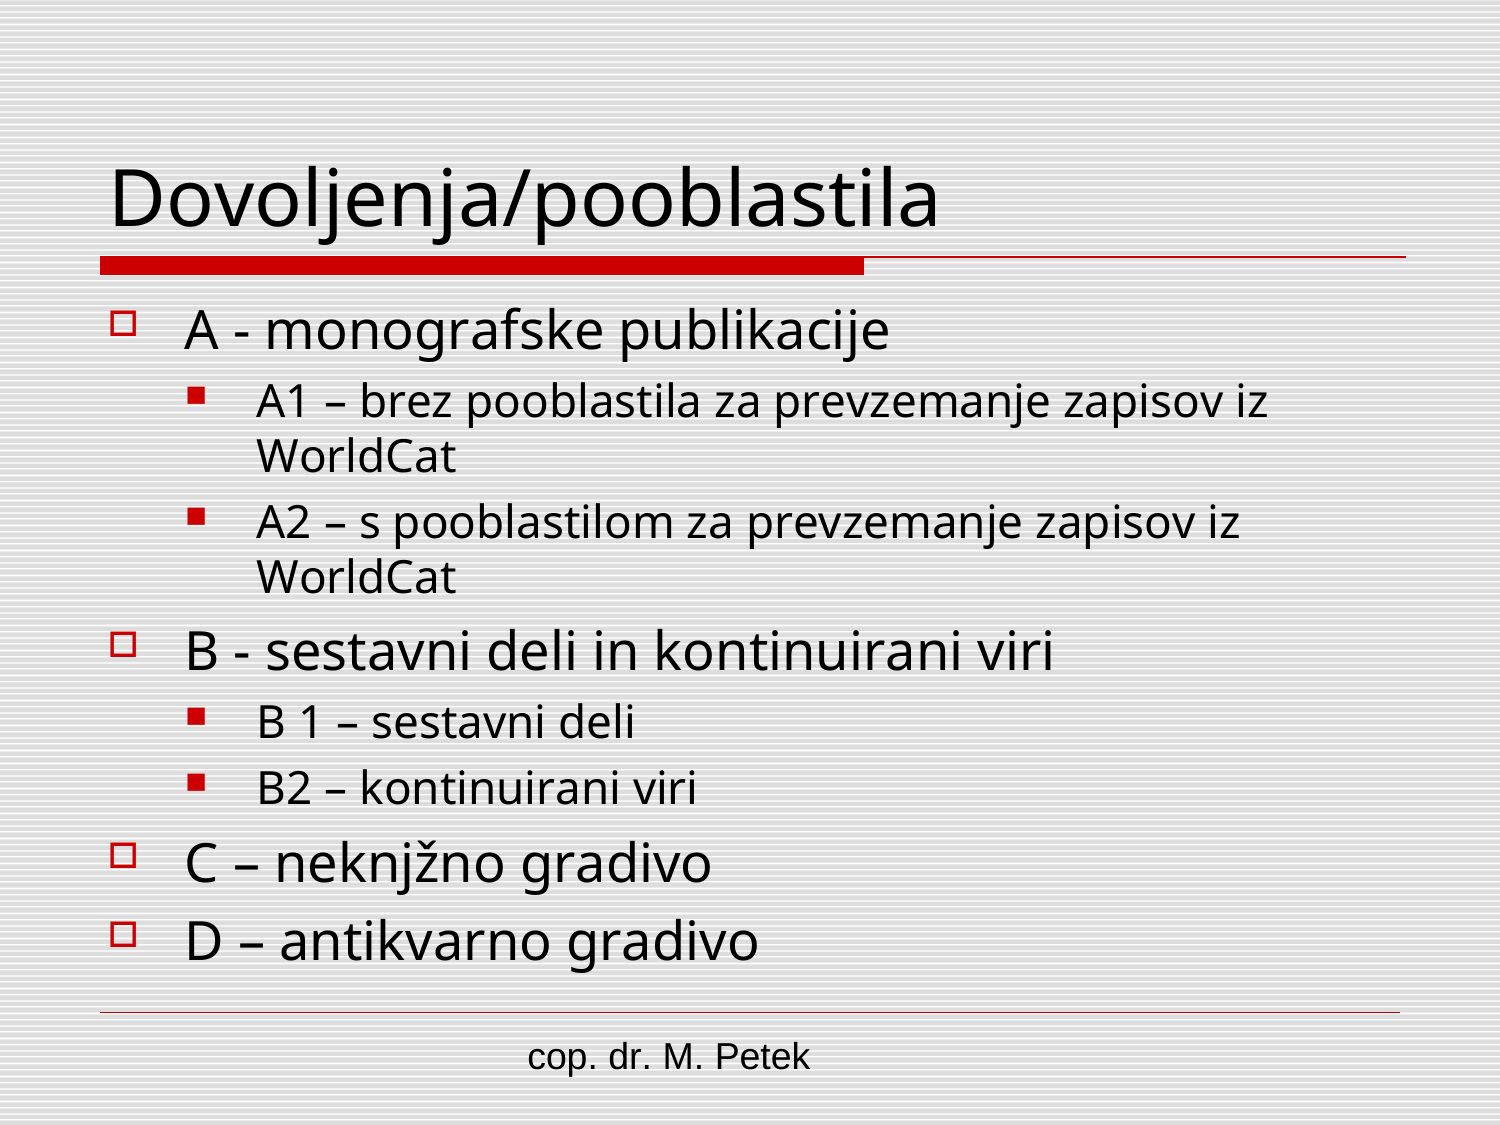

# Dovoljenja/pooblastila
A - monografske publikacije
A1 – brez pooblastila za prevzemanje zapisov iz WorldCat
A2 – s pooblastilom za prevzemanje zapisov iz WorldCat
B - sestavni deli in kontinuirani viri
B 1 – sestavni deli
B2 – kontinuirani viri
C – neknjžno gradivo
D – antikvarno gradivo
cop. dr. M. Petek